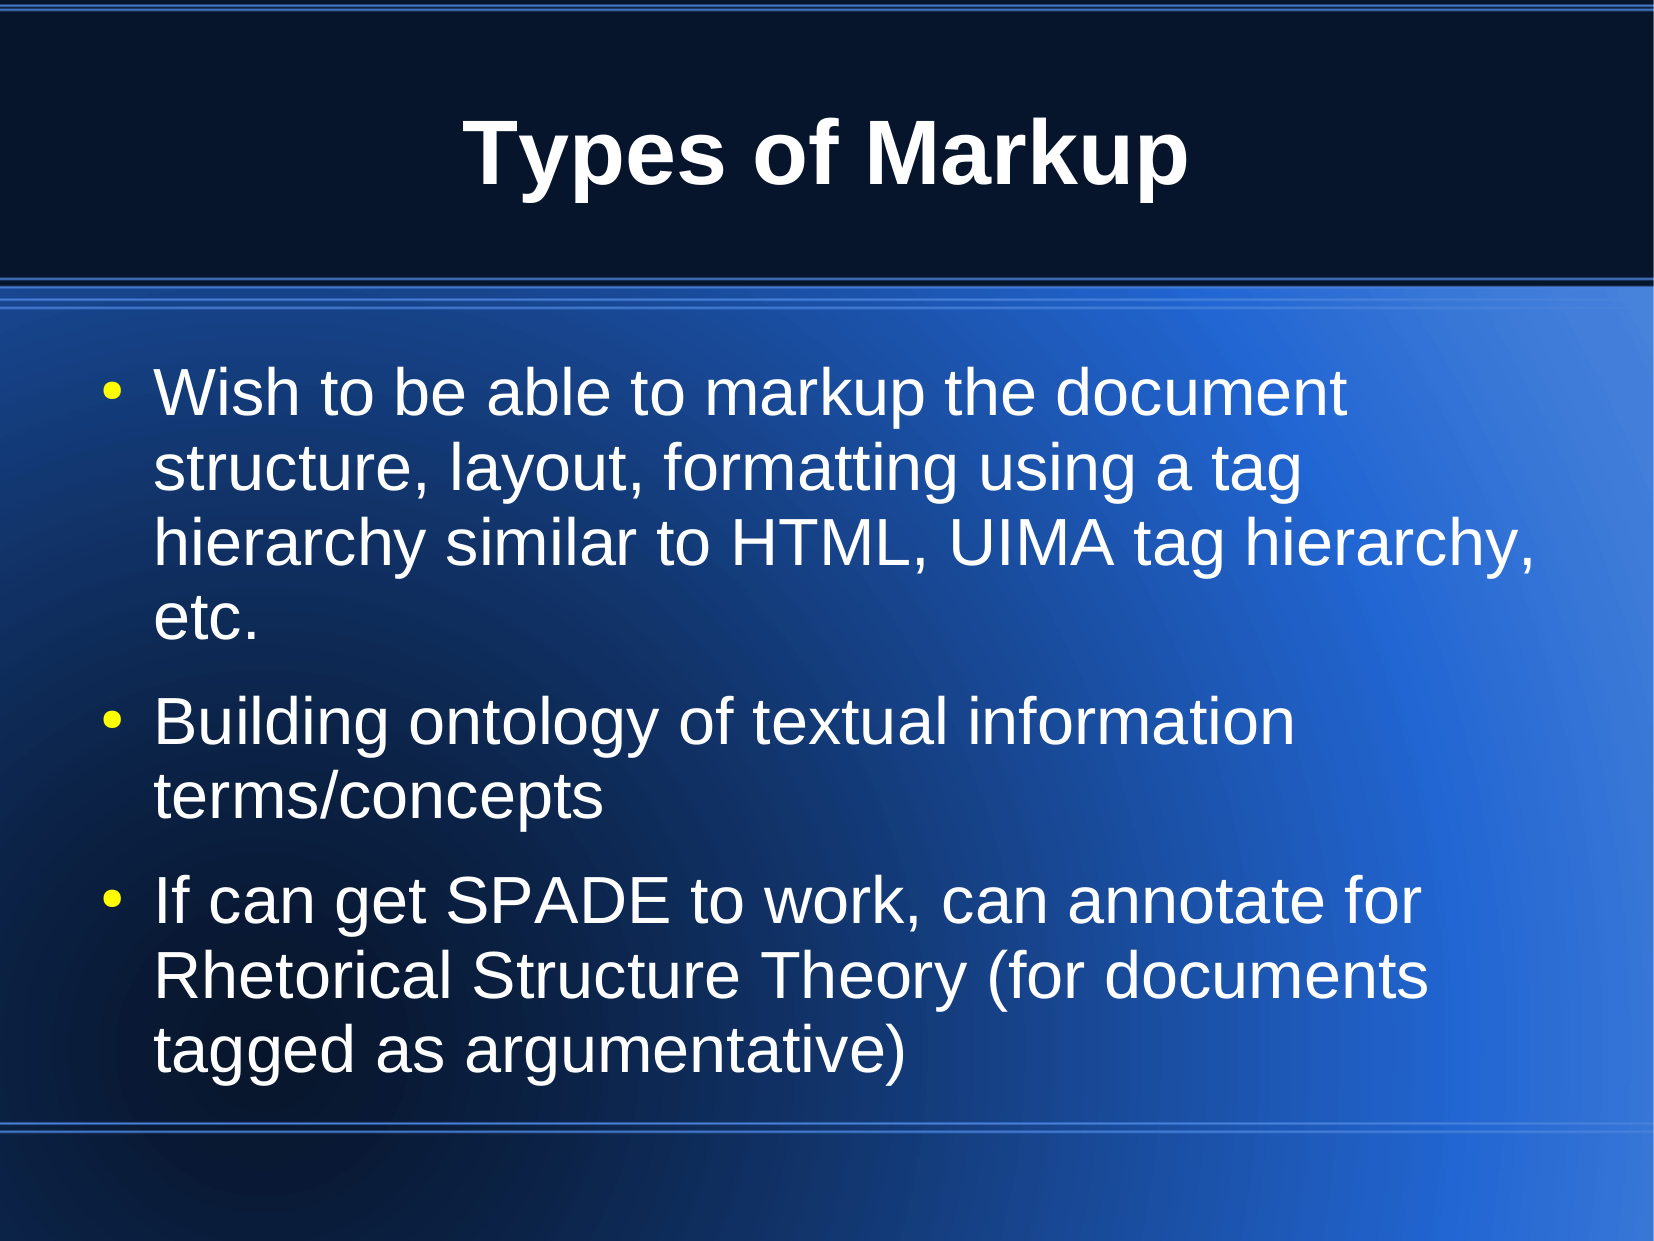

# Types of Markup
Wish to be able to markup the document structure, layout, formatting using a tag hierarchy similar to HTML, UIMA tag hierarchy, etc.
Building ontology of textual information terms/concepts
If can get SPADE to work, can annotate for Rhetorical Structure Theory (for documents tagged as argumentative)